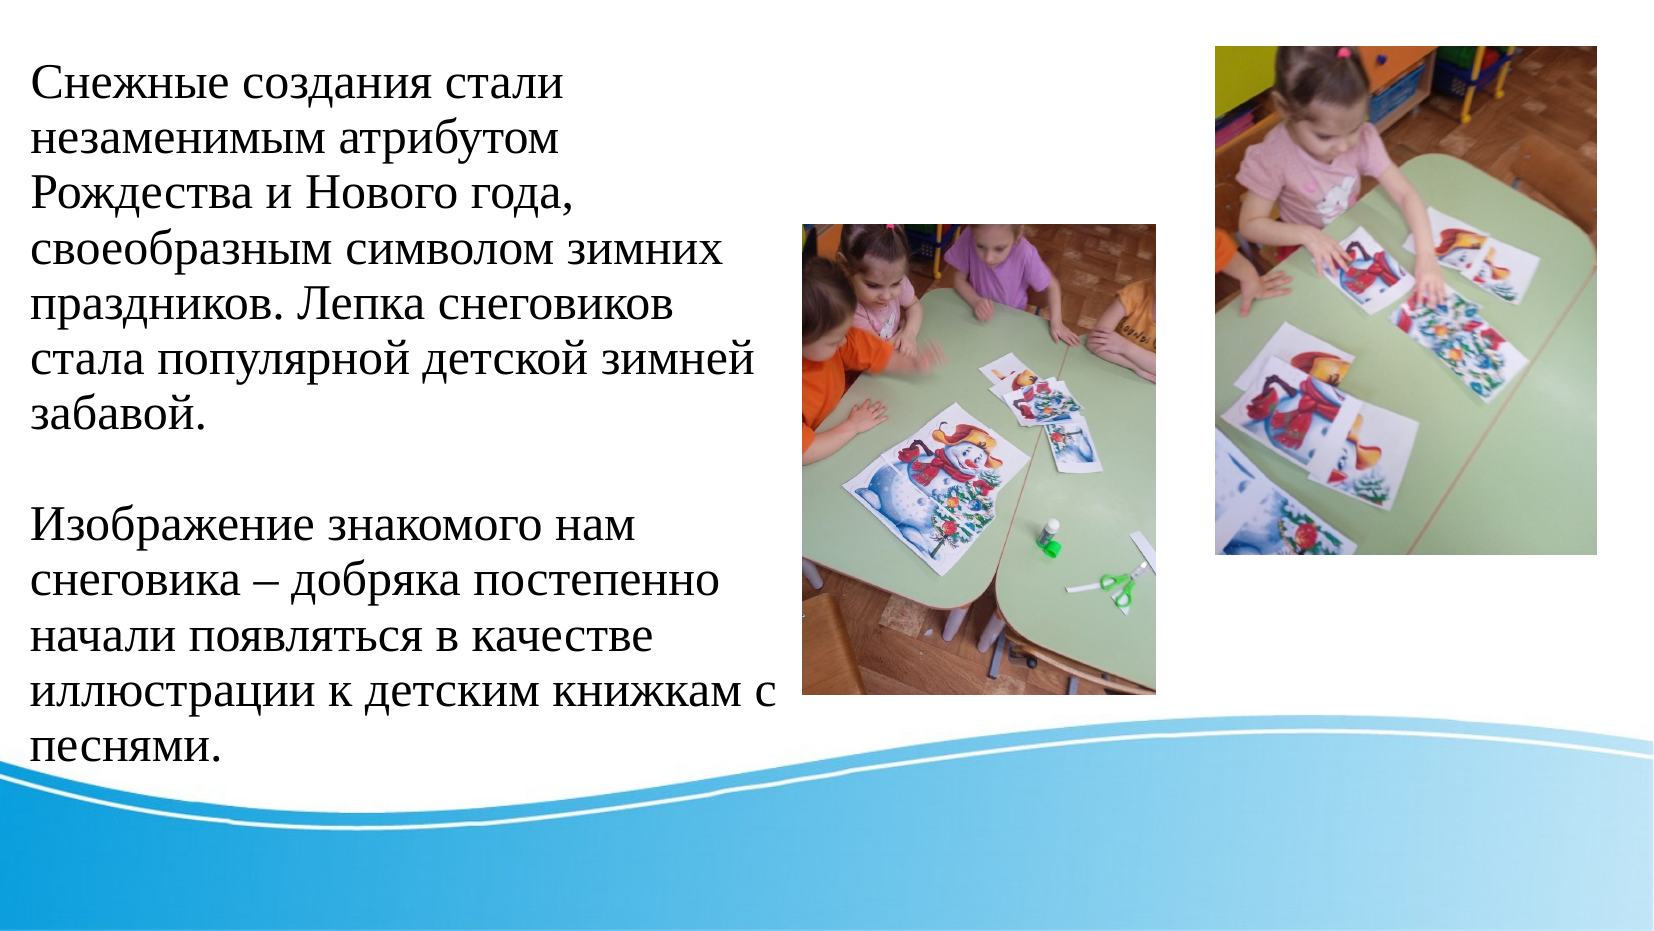

Снежные создания стали незаменимым атрибутом Рождества и Нового года, своеобразным символом зимних праздников. Лепка снеговиков стала популярной детской зимней забавой.
Изображение знакомого нам снеговика – добряка постепенно начали появляться в качестве иллюстрации к детским книжкам с песнями.